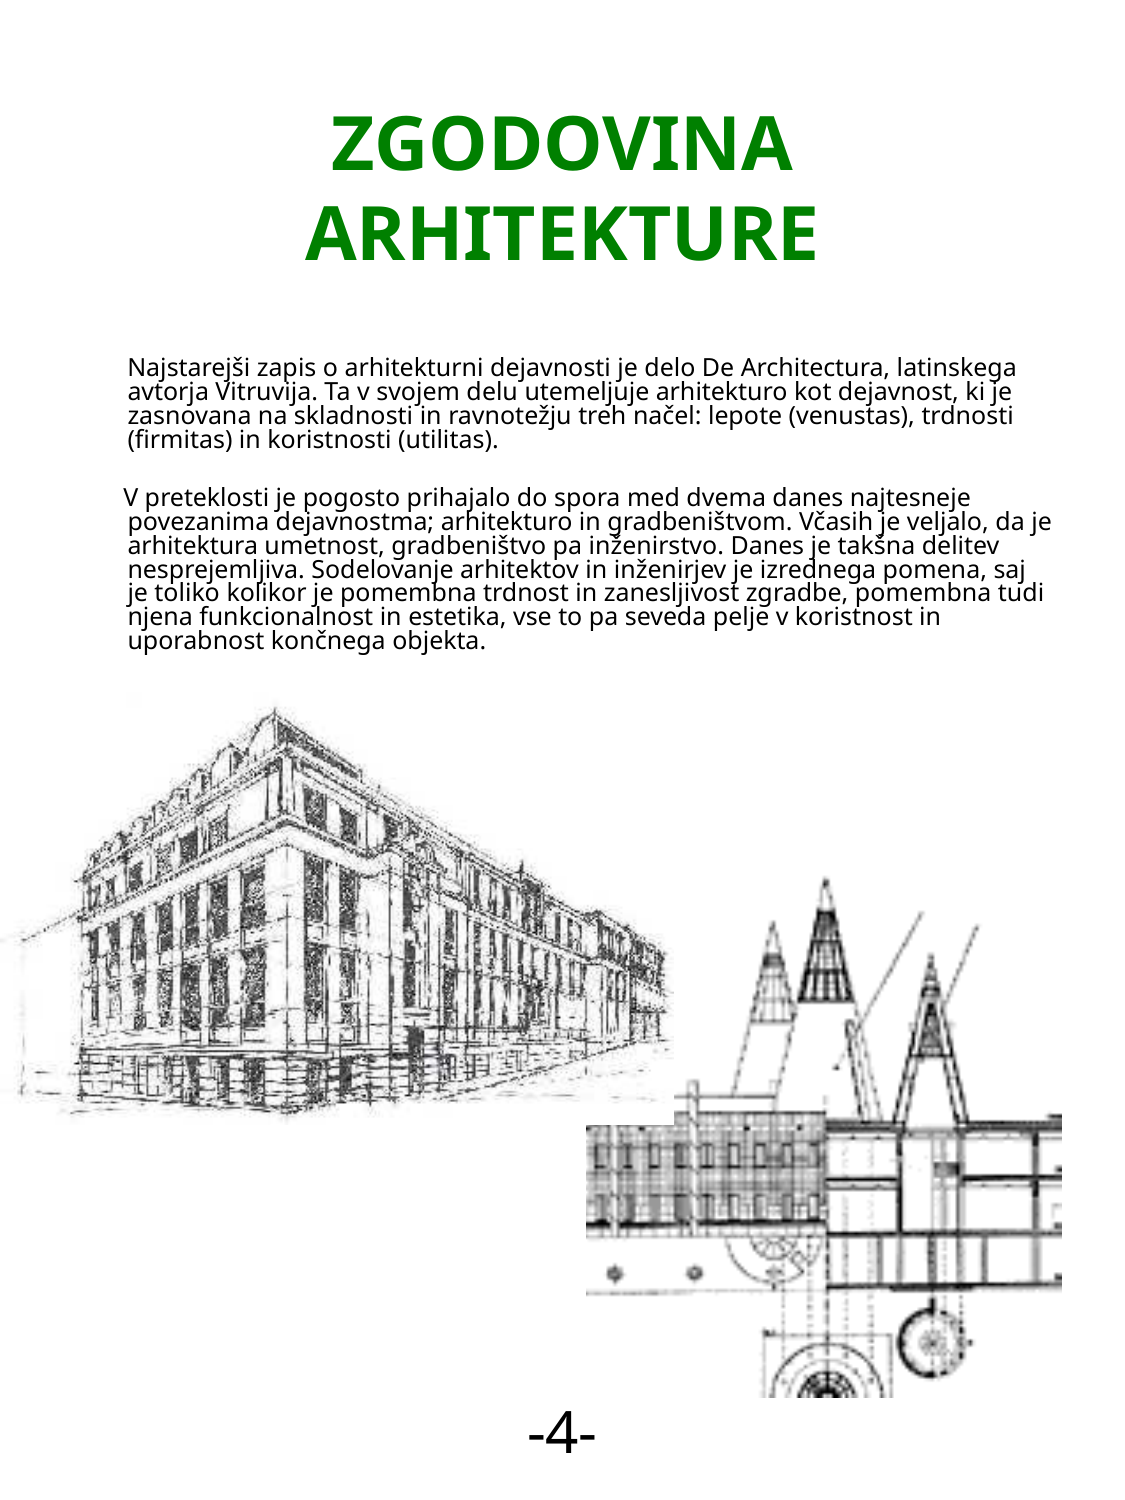

# ZGODOVINA ARHITEKTURE
 Najstarejši zapis o arhitekturni dejavnosti je delo De Architectura, latinskega avtorja Vitruvija. Ta v svojem delu utemeljuje arhitekturo kot dejavnost, ki je zasnovana na skladnosti in ravnotežju treh načel: lepote (venustas), trdnosti (firmitas) in koristnosti (utilitas).
 V preteklosti je pogosto prihajalo do spora med dvema danes najtesneje povezanima dejavnostma; arhitekturo in gradbeništvom. Včasih je veljalo, da je arhitektura umetnost, gradbeništvo pa inženirstvo. Danes je takšna delitev nesprejemljiva. Sodelovanje arhitektov in inženirjev je izrednega pomena, saj je toliko kolikor je pomembna trdnost in zanesljivost zgradbe, pomembna tudi njena funkcionalnost in estetika, vse to pa seveda pelje v koristnost in uporabnost končnega objekta.
-4-